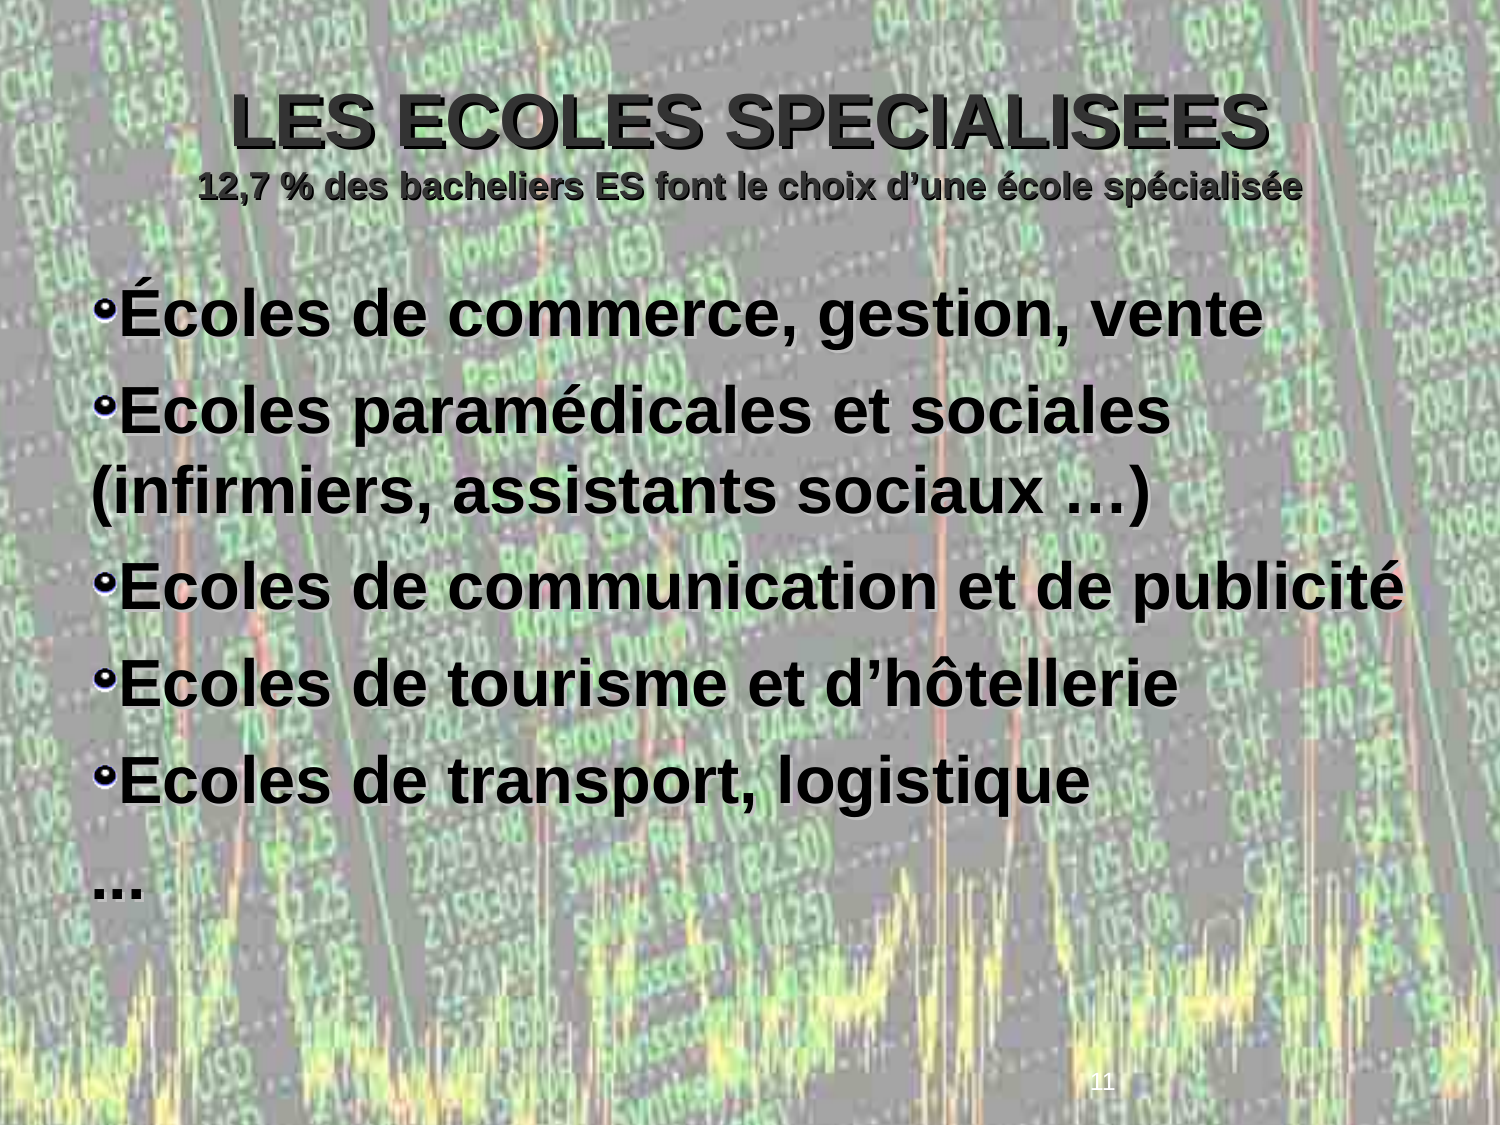

# LES ECOLES SPECIALISEES 12,7 % des bacheliers ES font le choix d’une école spécialisée
Écoles de commerce, gestion, vente
Ecoles paramédicales et sociales (infirmiers, assistants sociaux …)
Ecoles de communication et de publicité
Ecoles de tourisme et d’hôtellerie
Ecoles de transport, logistique
...